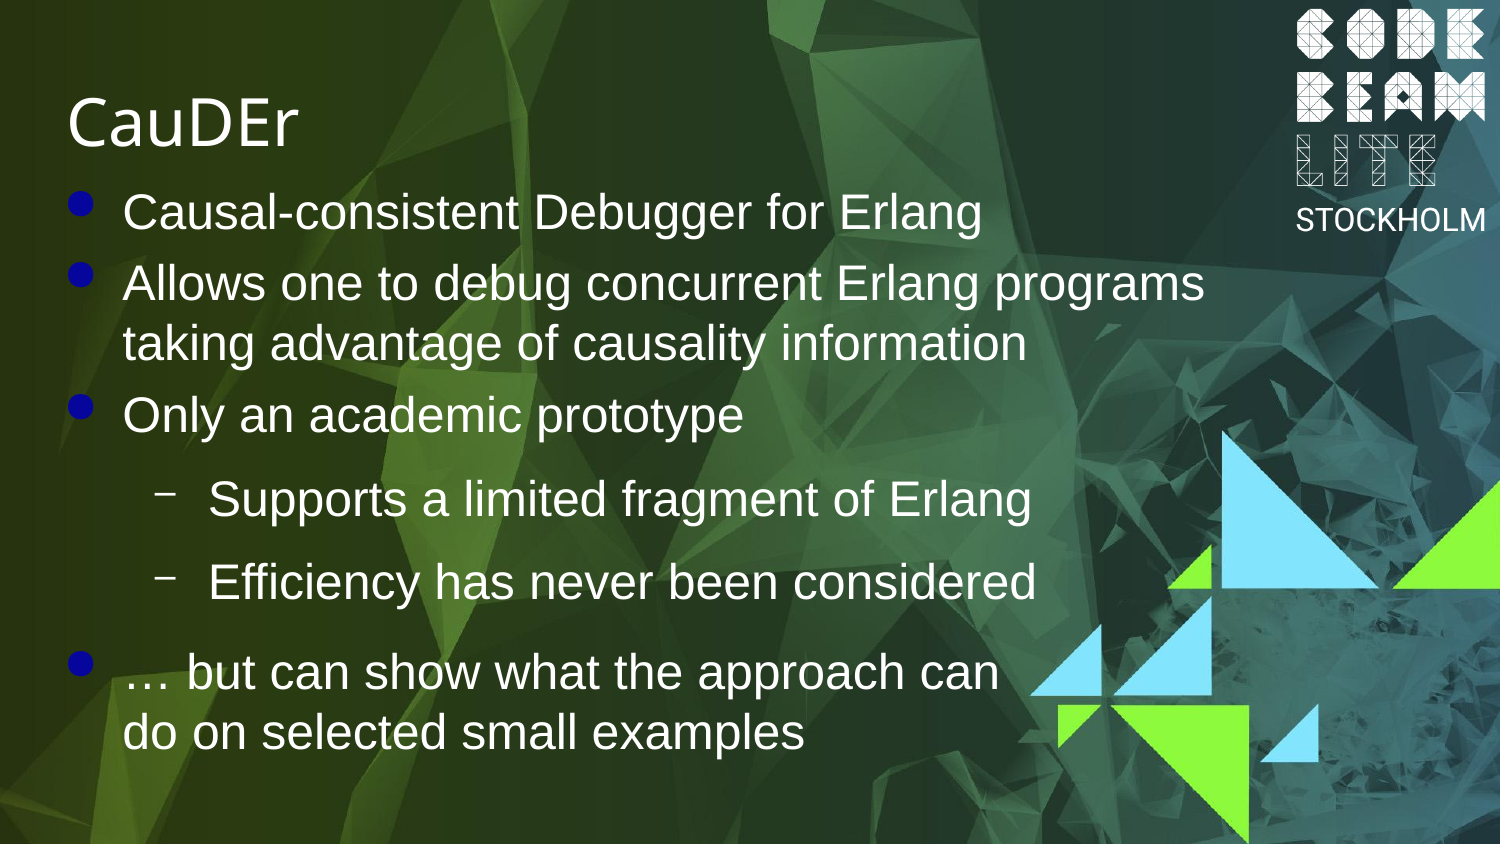

# CauDEr
Causal-consistent Debugger for Erlang
Allows one to debug concurrent Erlang programs taking advantage of causality information
Only an academic prototype
Supports a limited fragment of Erlang
Efficiency has never been considered
… but can show what the approach can
do on selected small examples